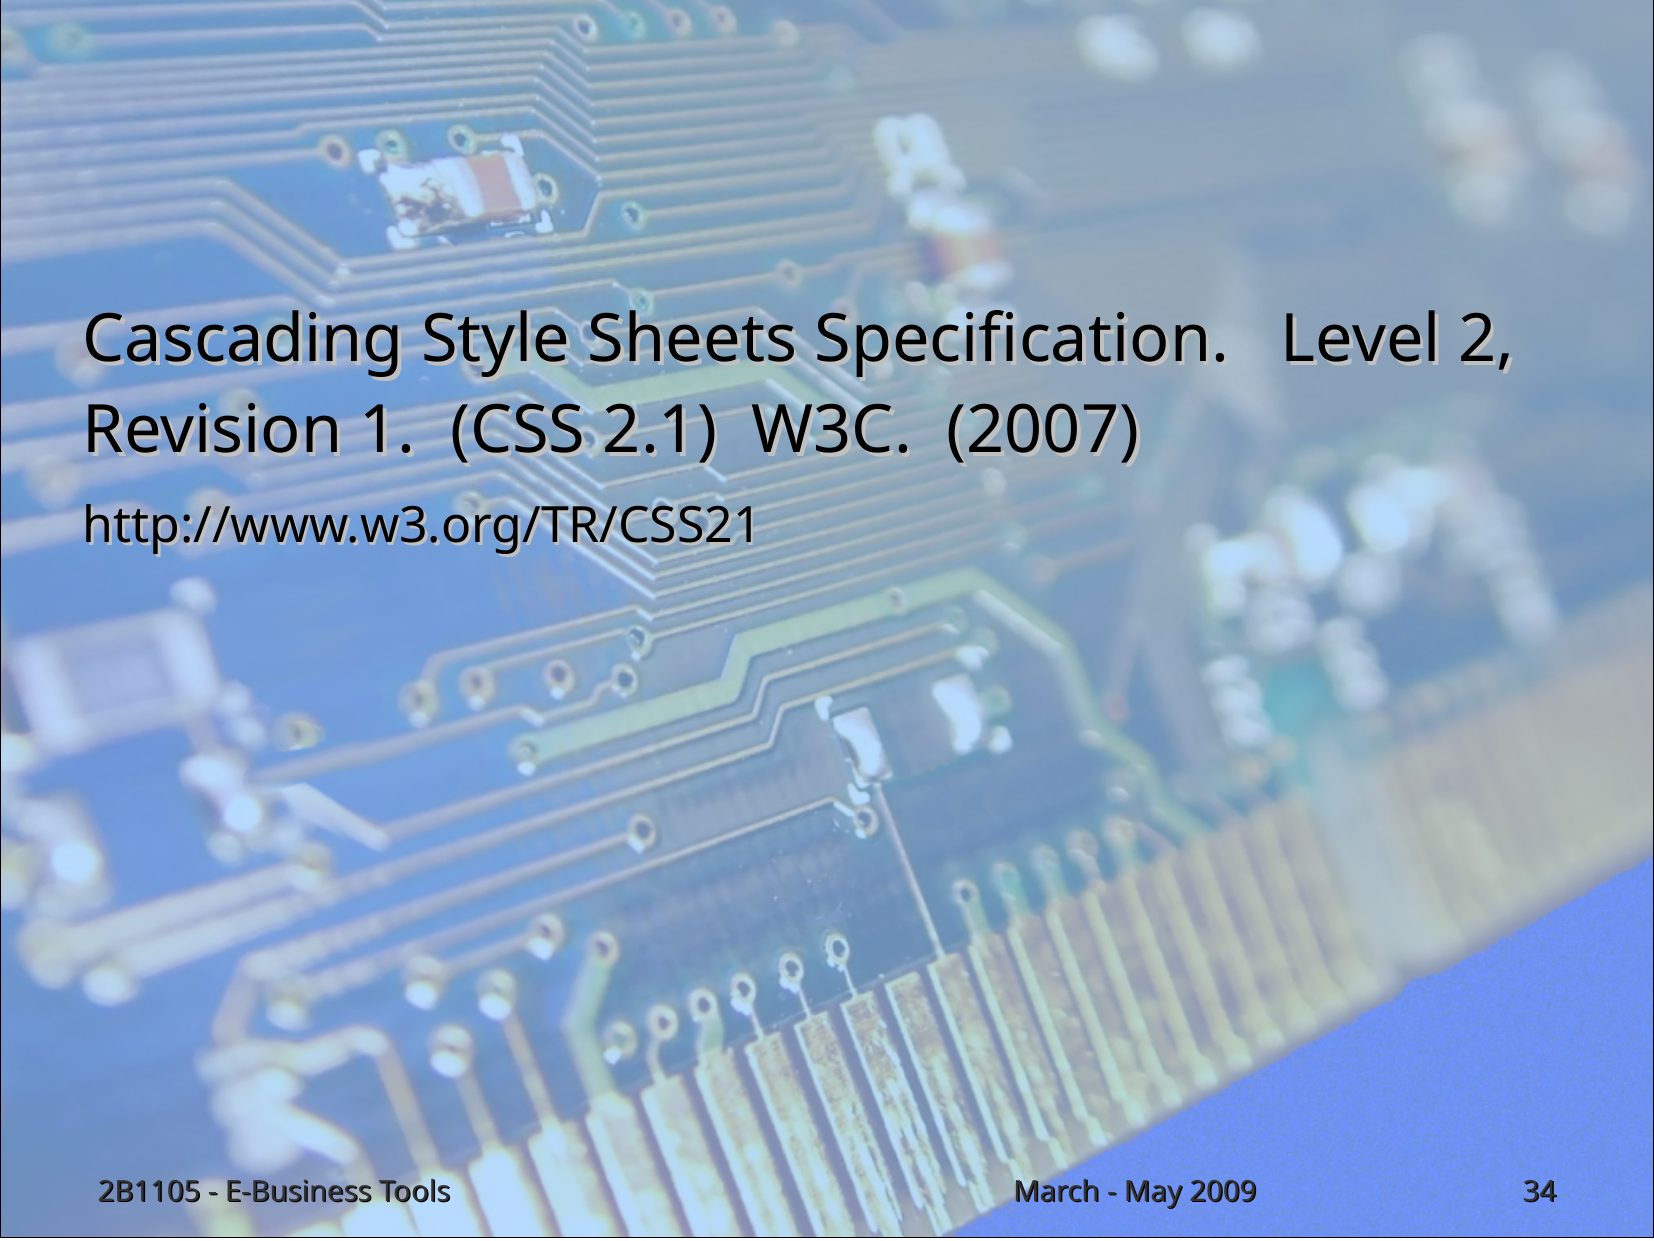

#
Cascading Style Sheets Specification. Level 2, Revision 1. (CSS 2.1) W3C. (2007)
http://www.w3.org/TR/CSS21